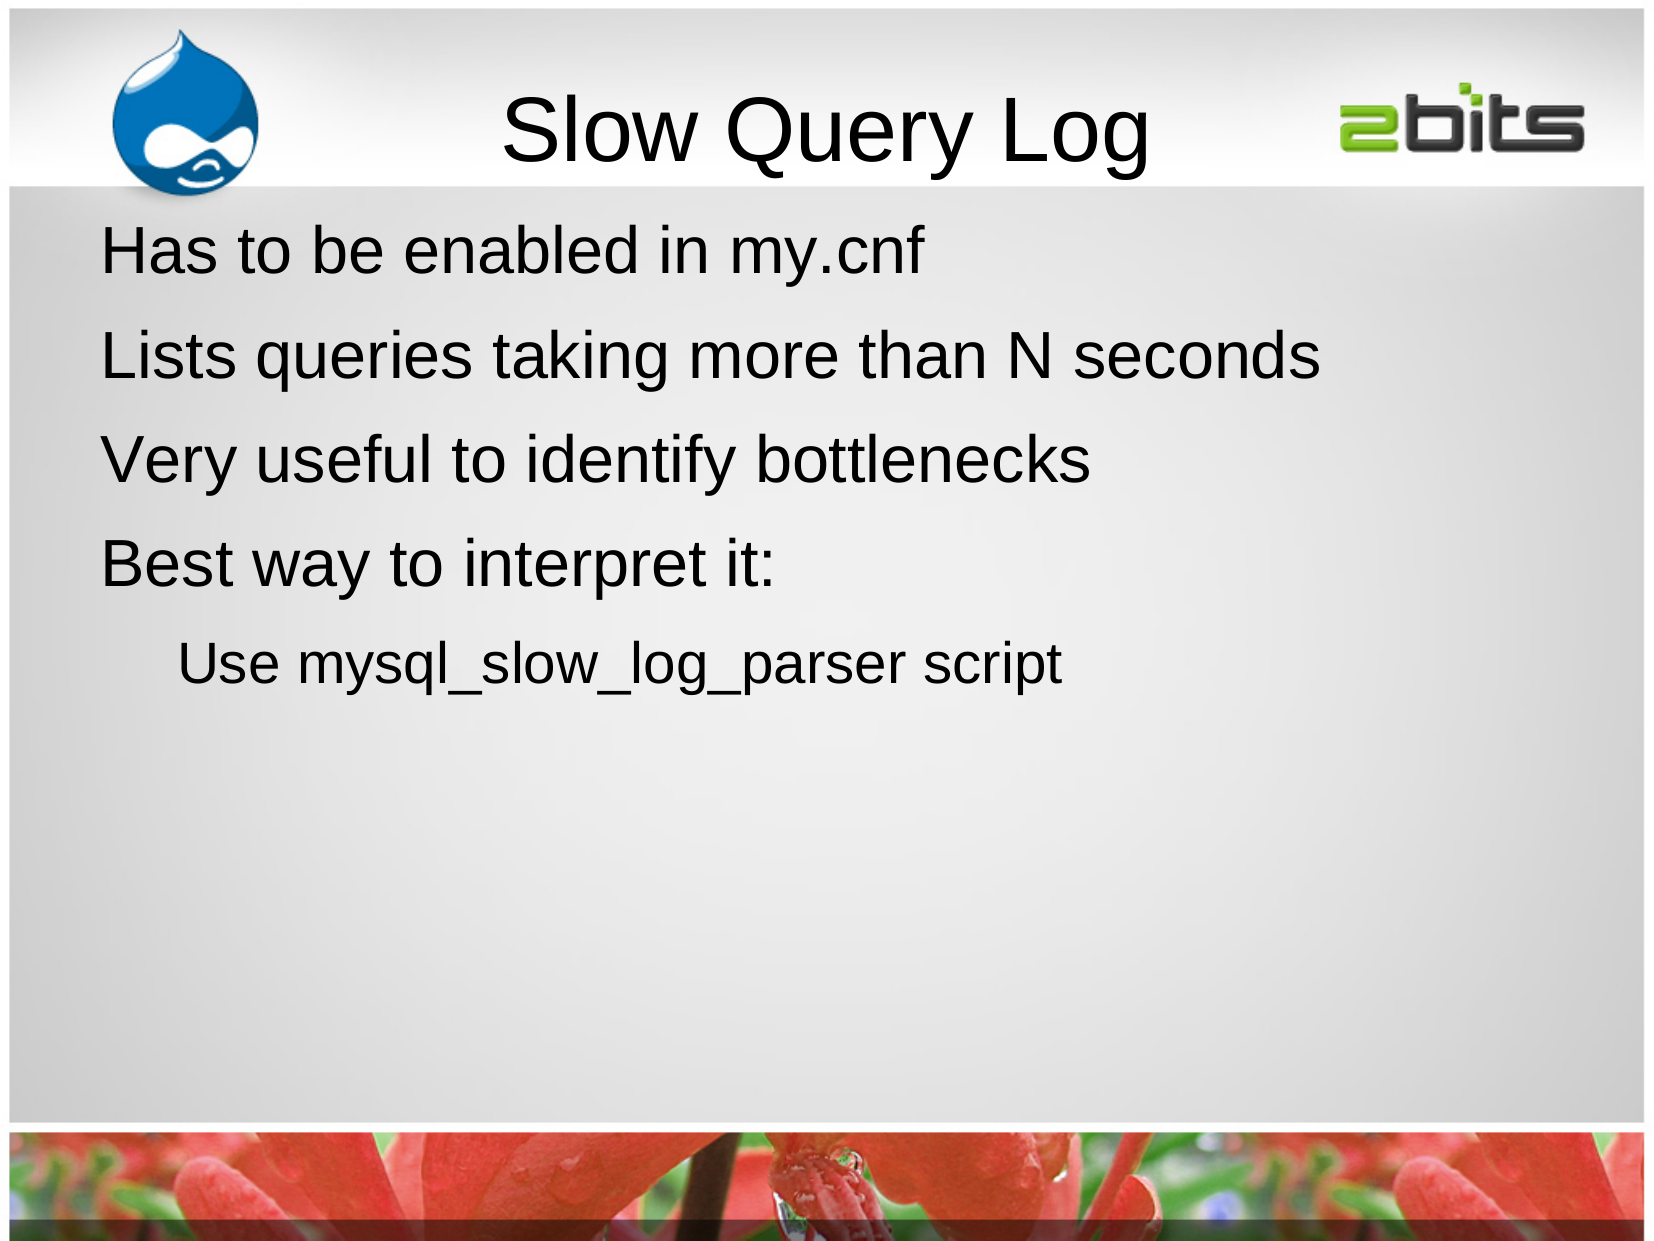

# Slow Query Log
Has to be enabled in my.cnf
Lists queries taking more than N seconds
Very useful to identify bottlenecks
Best way to interpret it:
Use mysql_slow_log_parser script